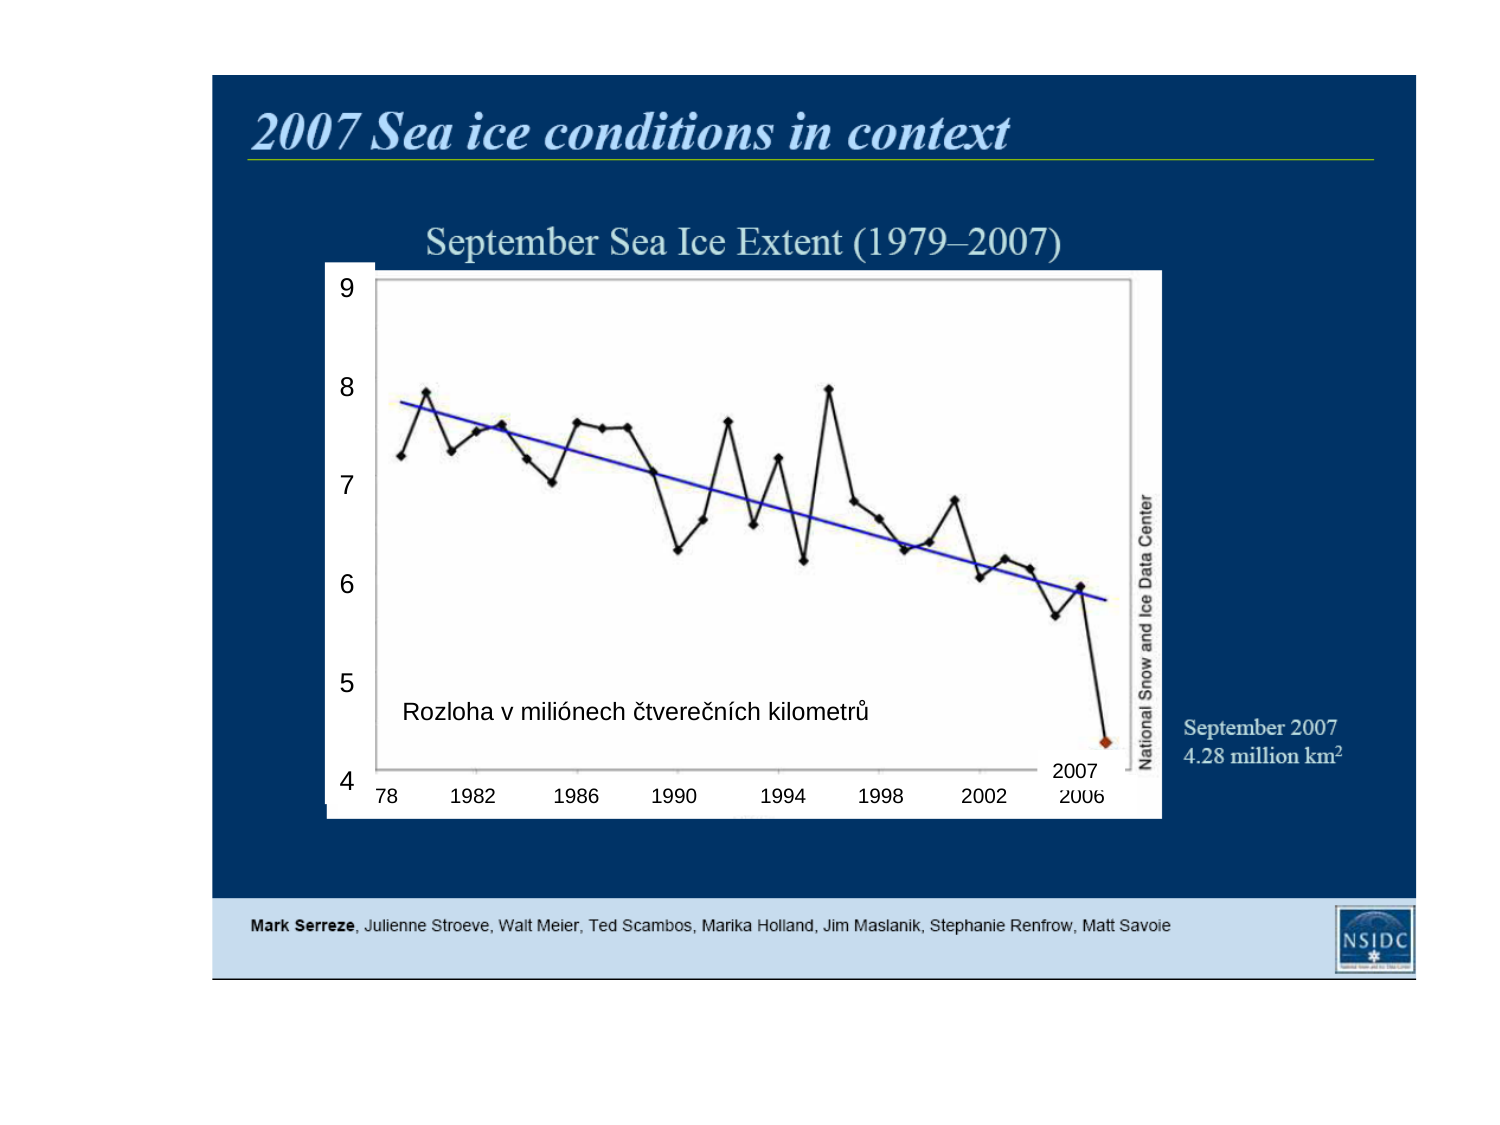

9
8
7
6
5
4
Rozloha v miliónech čtverečních kilometrů
2007
1978 1982 1986 1990 1994 1998 2002 2006